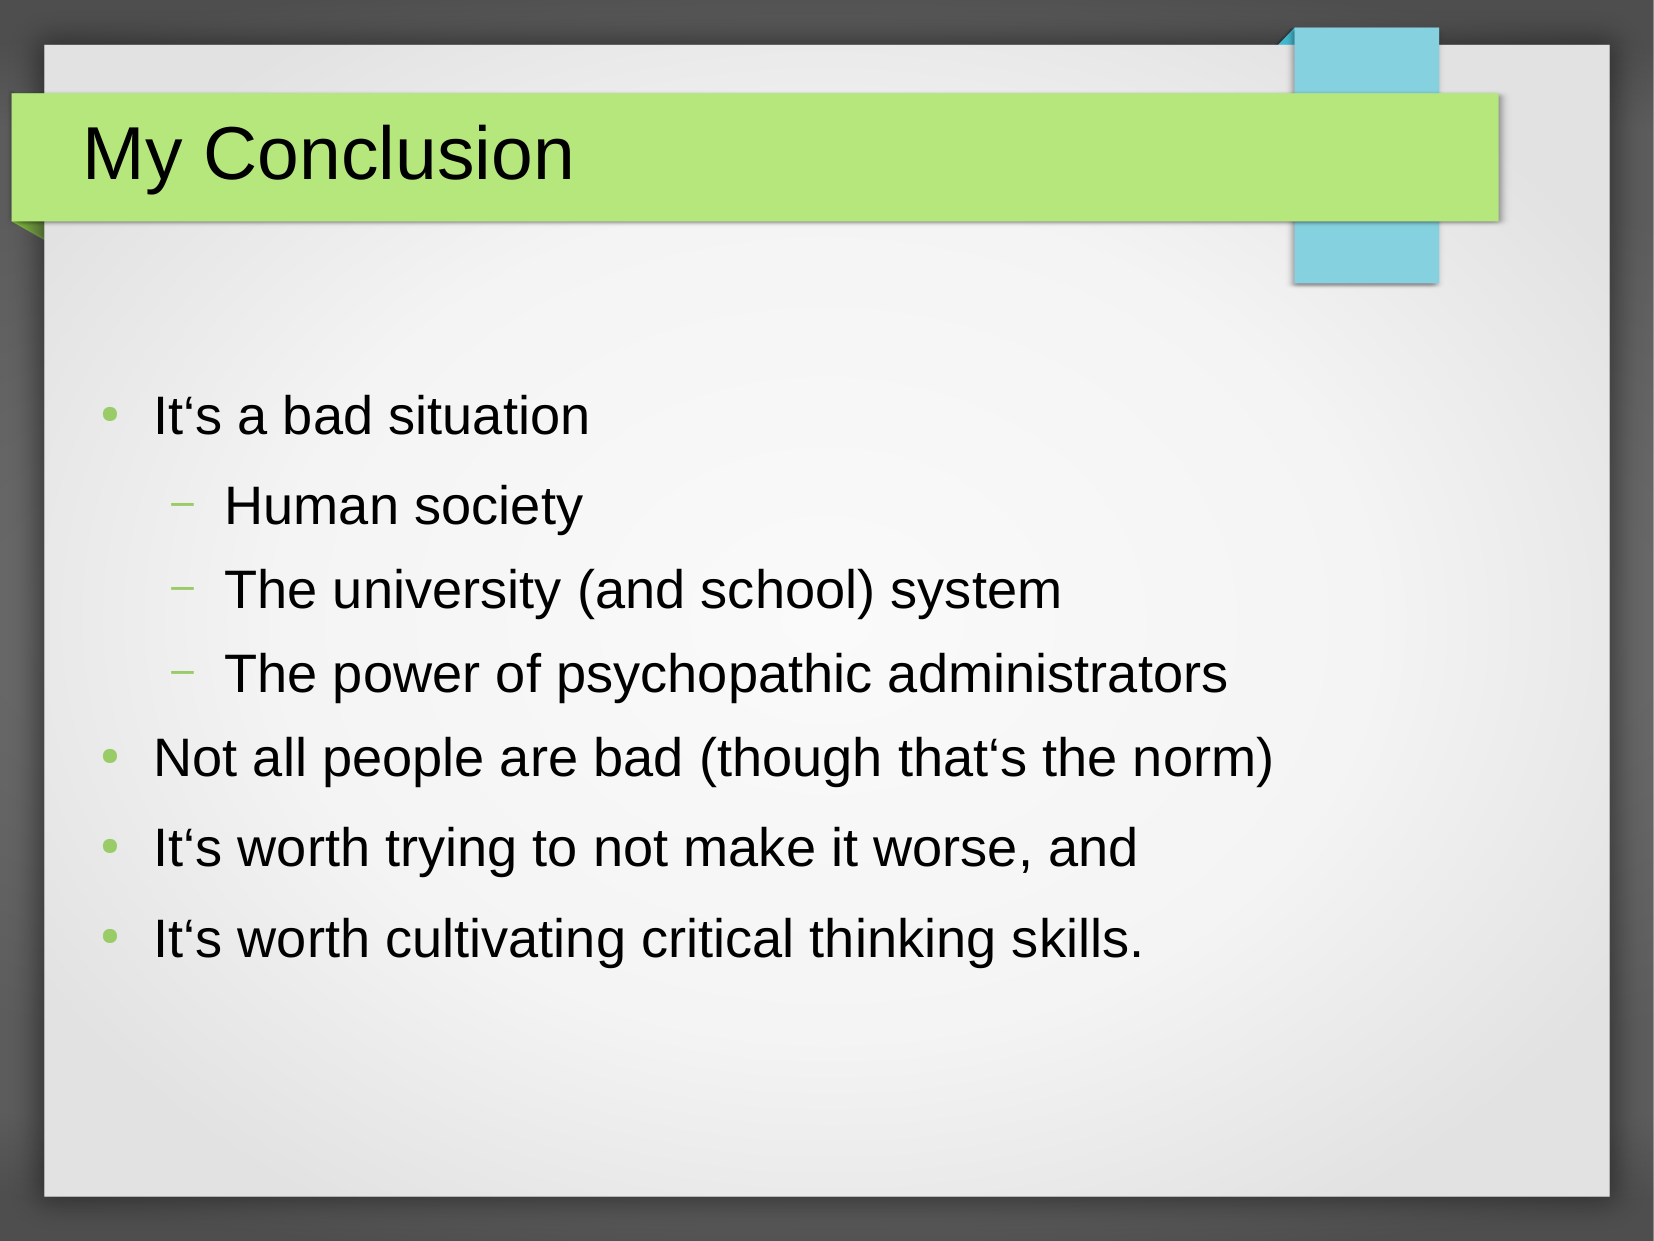

# My Conclusion
It‘s a bad situation
Human society
The university (and school) system
The power of psychopathic administrators
Not all people are bad (though that‘s the norm)
It‘s worth trying to not make it worse, and
It‘s worth cultivating critical thinking skills.